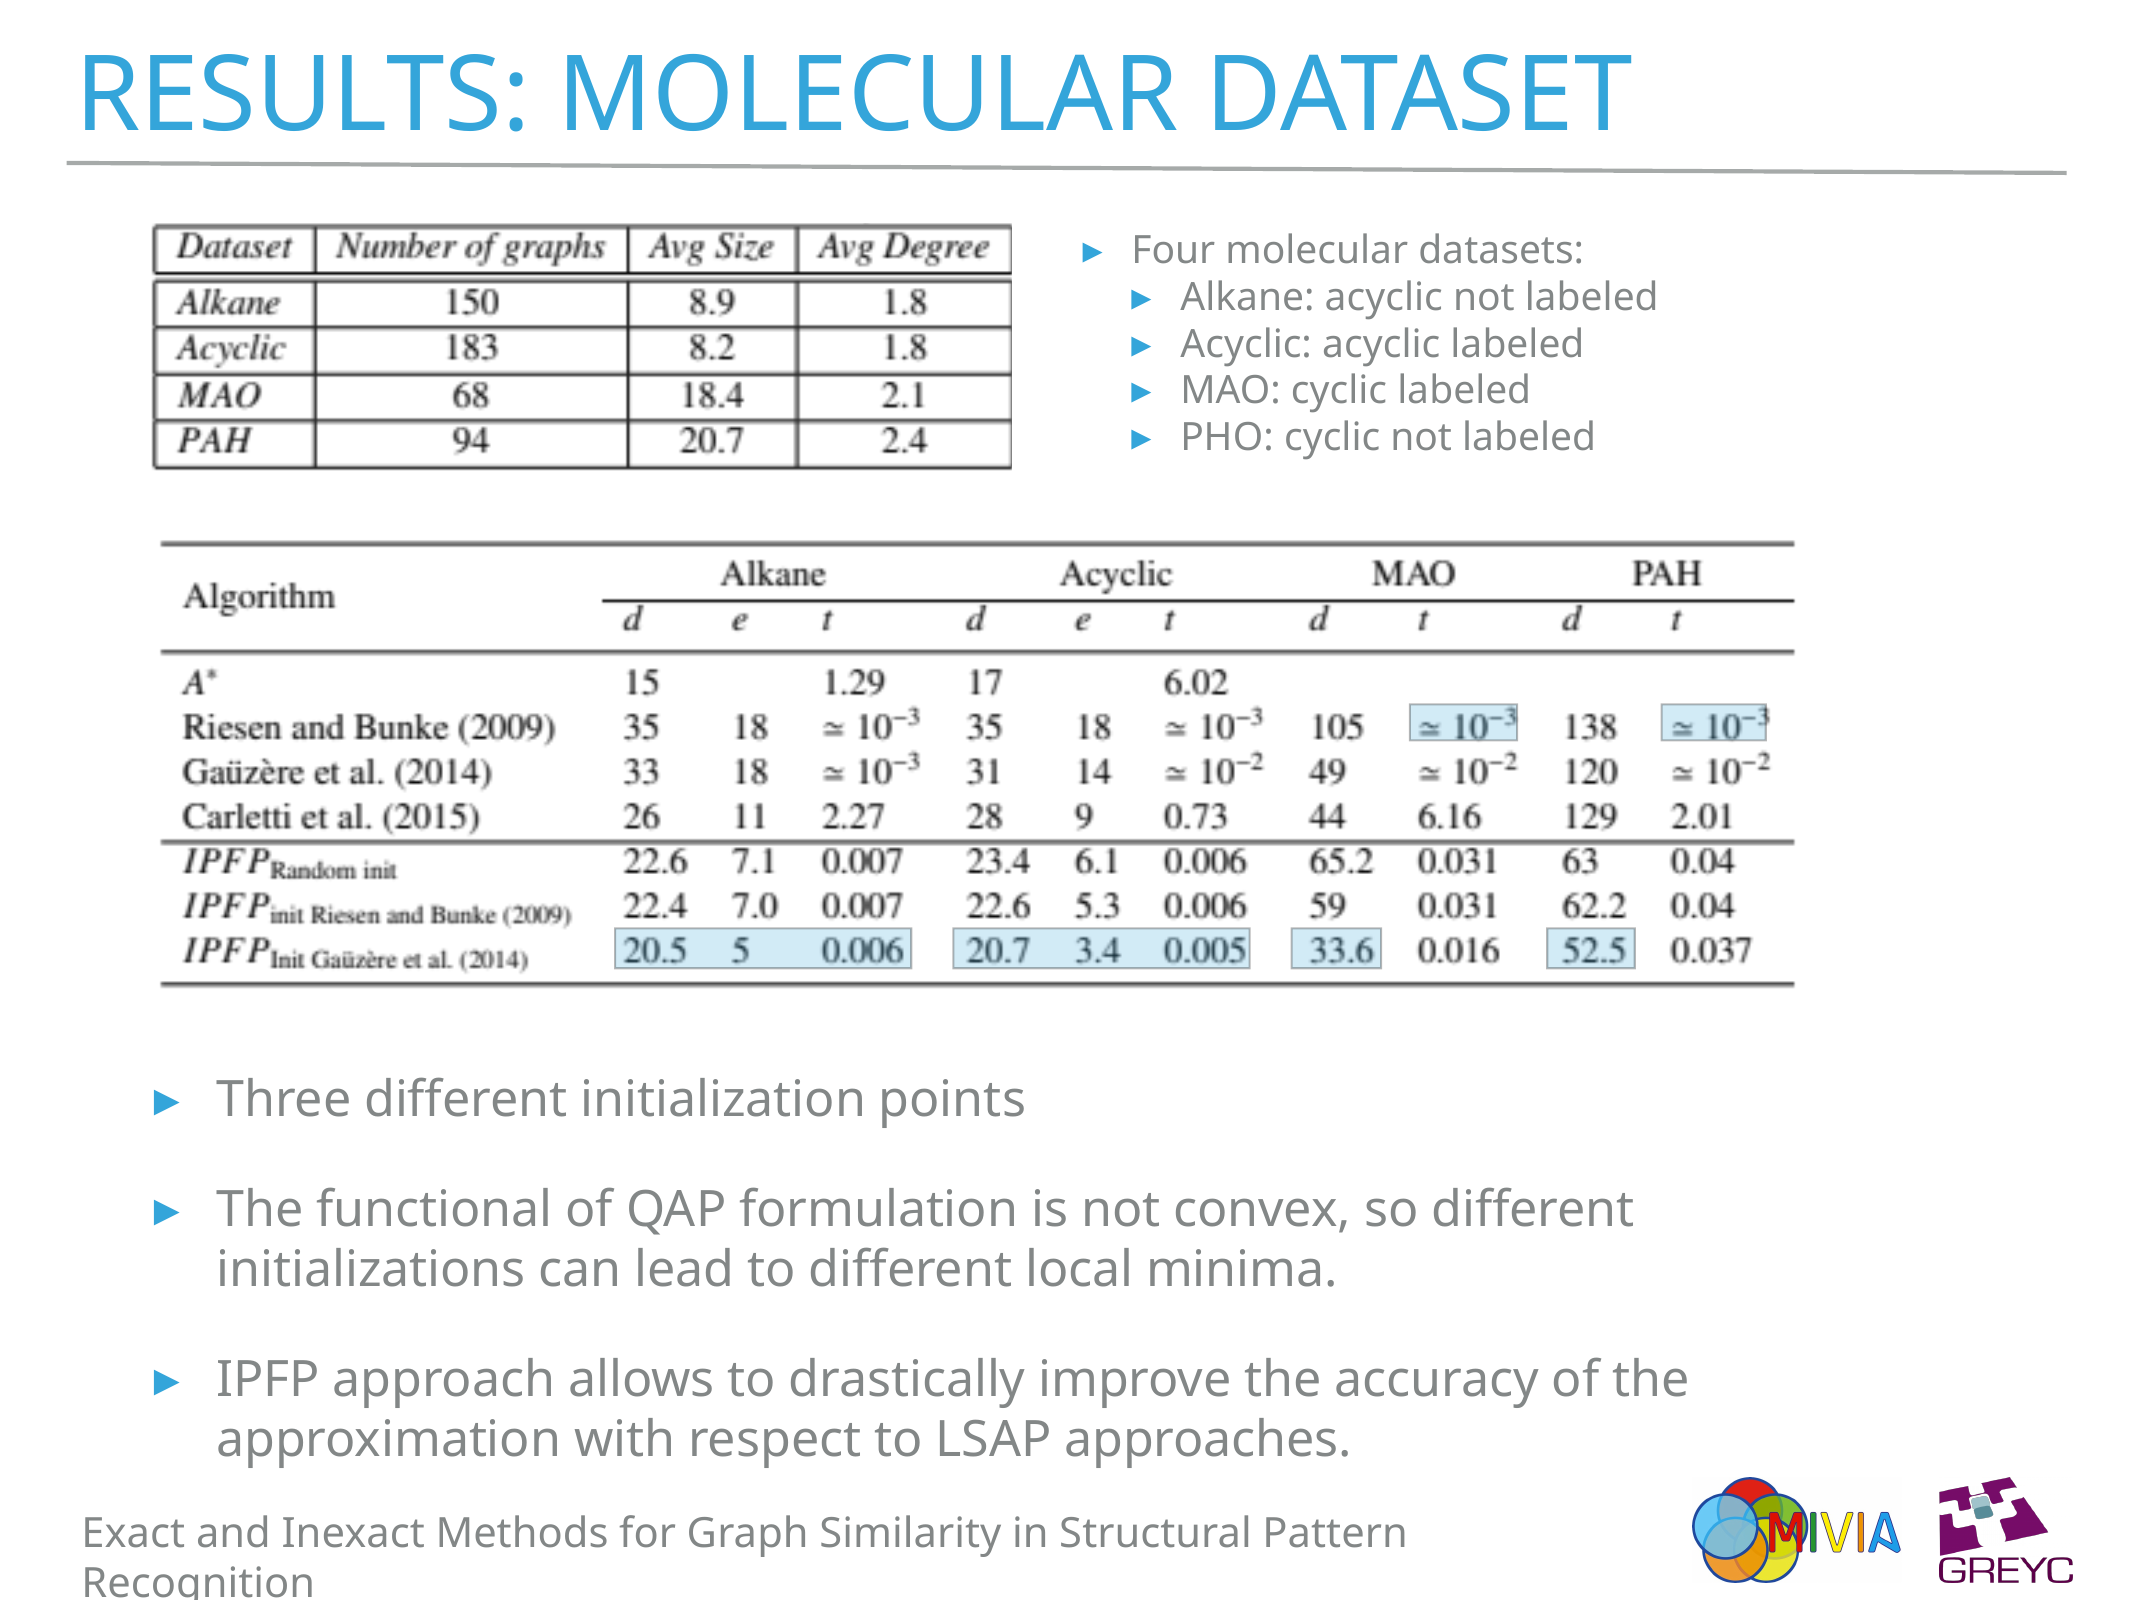

RESULTS: Molecular DATASET
Four molecular datasets:
Alkane: acyclic not labeled
Acyclic: acyclic labeled
MAO: cyclic labeled
PHO: cyclic not labeled
# Three different initialization points
The functional of QAP formulation is not convex, so different initializations can lead to different local minima.
IPFP approach allows to drastically improve the accuracy of the approximation with respect to LSAP approaches.